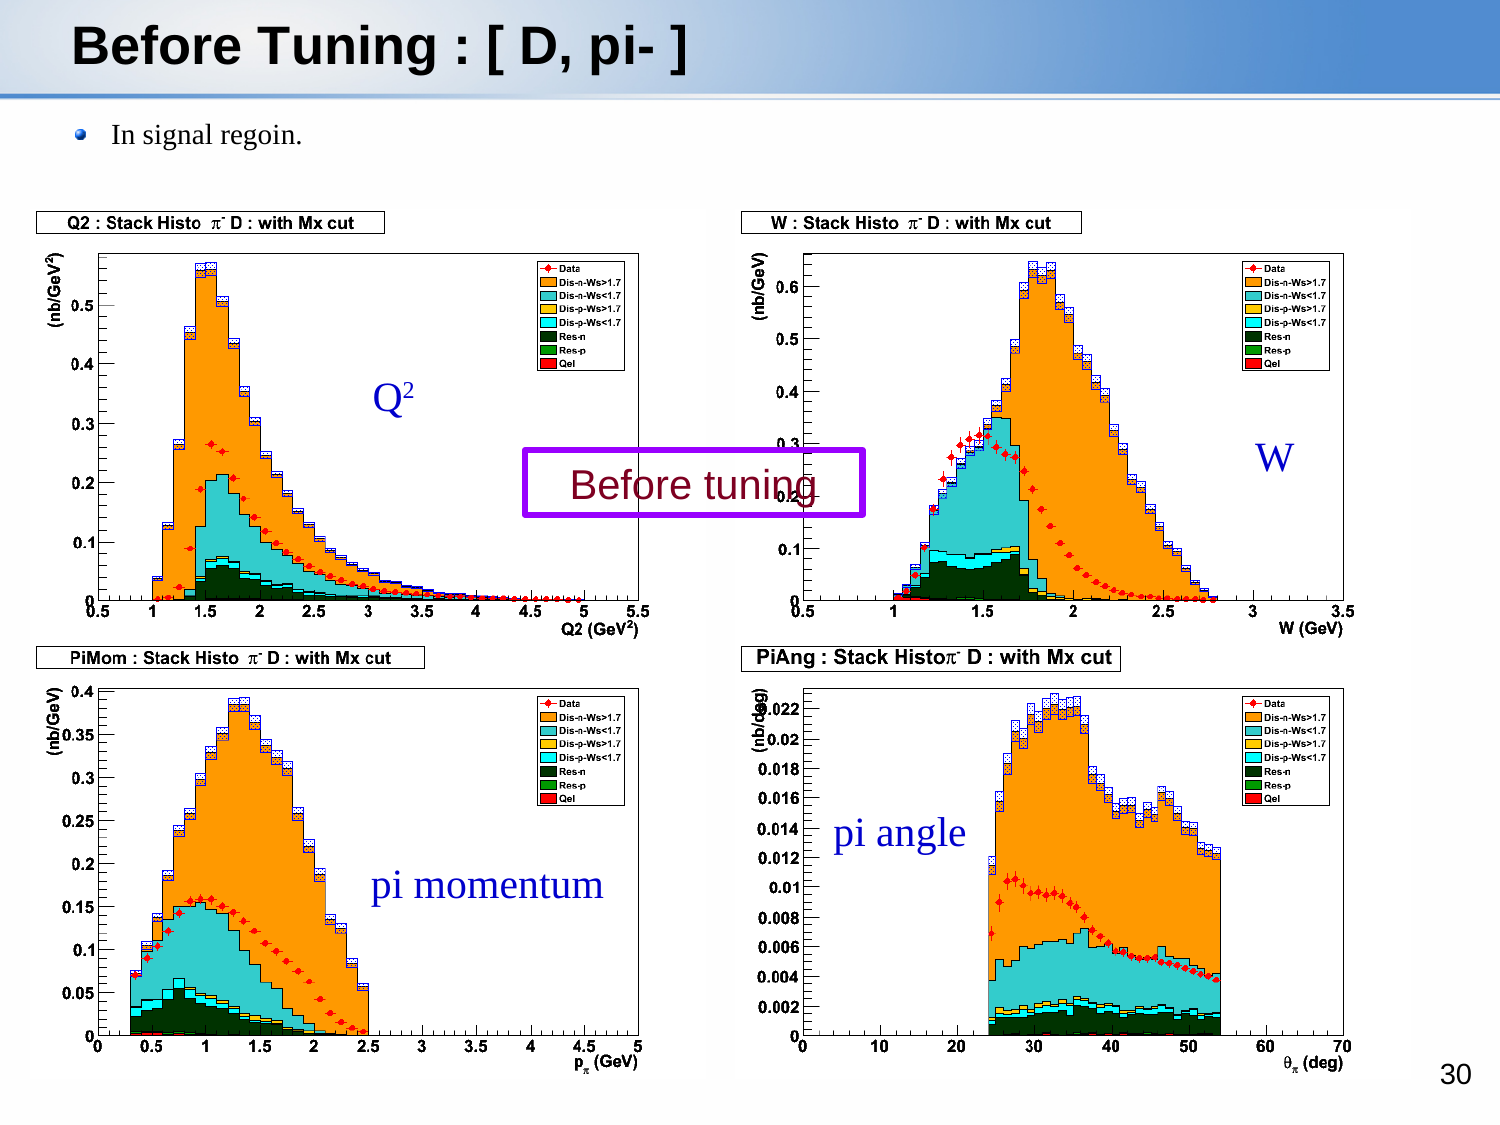

# Before Tuning : [ D, pi- ]
In signal regoin.
Q2
W
Before tuning
pi angle
pi momentum